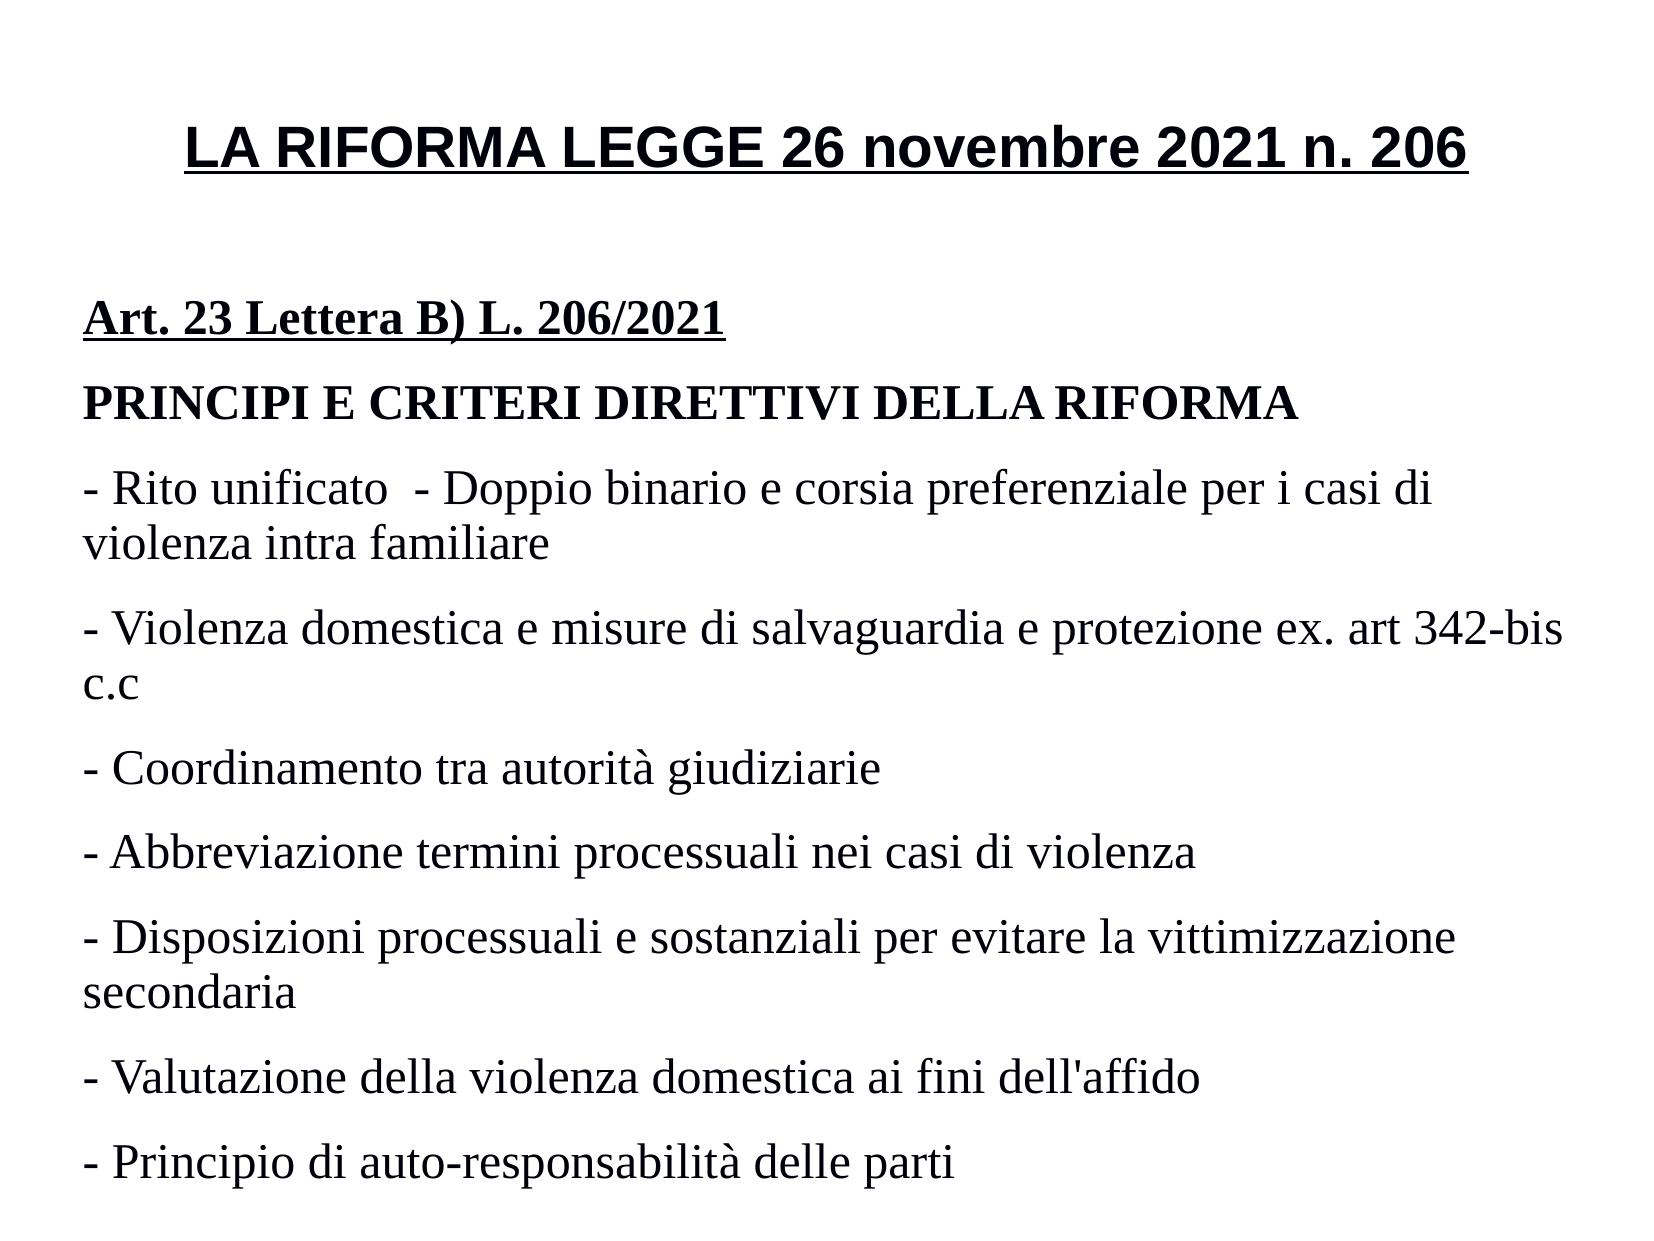

# LA RIFORMA LEGGE 26 novembre 2021 n. 206
Art. 23 Lettera B) L. 206/2021
PRINCIPI E CRITERI DIRETTIVI DELLA RIFORMA
- Rito unificato - Doppio binario e corsia preferenziale per i casi di violenza intra familiare
- Violenza domestica e misure di salvaguardia e protezione ex. art 342-bis c.c
- Coordinamento tra autorità giudiziarie
- Abbreviazione termini processuali nei casi di violenza
- Disposizioni processuali e sostanziali per evitare la vittimizzazione secondaria
- Valutazione della violenza domestica ai fini dell'affido
- Principio di auto-responsabilità delle parti